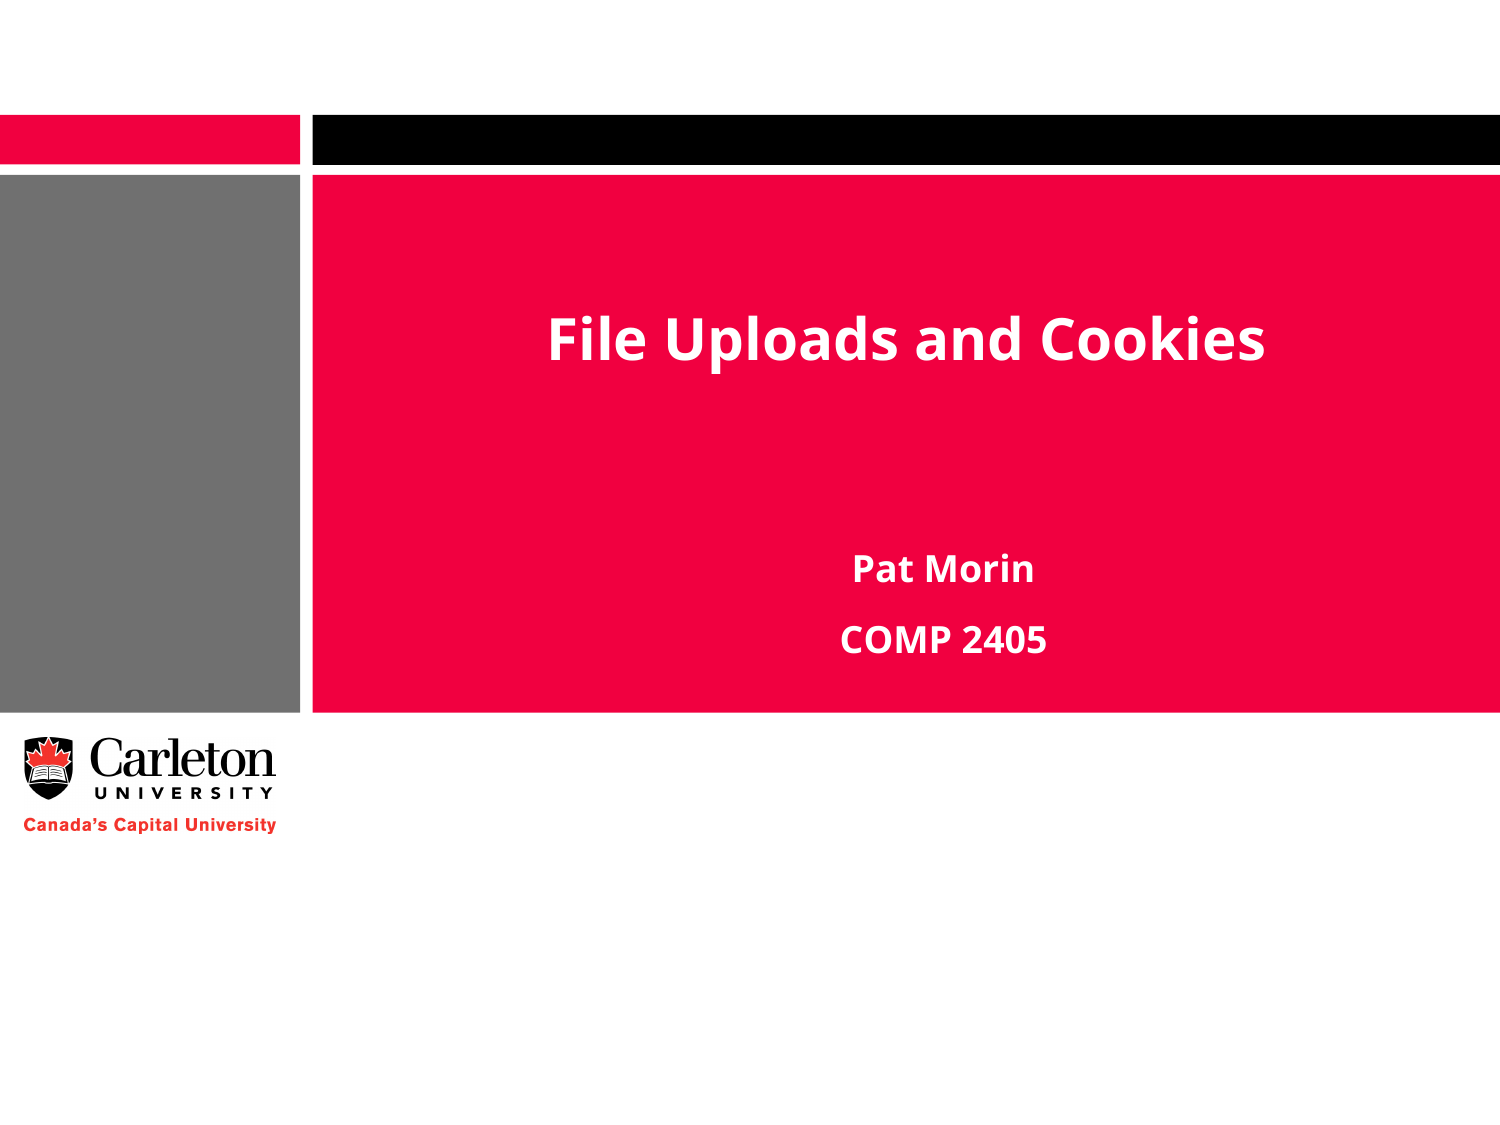

# File Uploads and Cookies
Pat Morin
COMP 2405